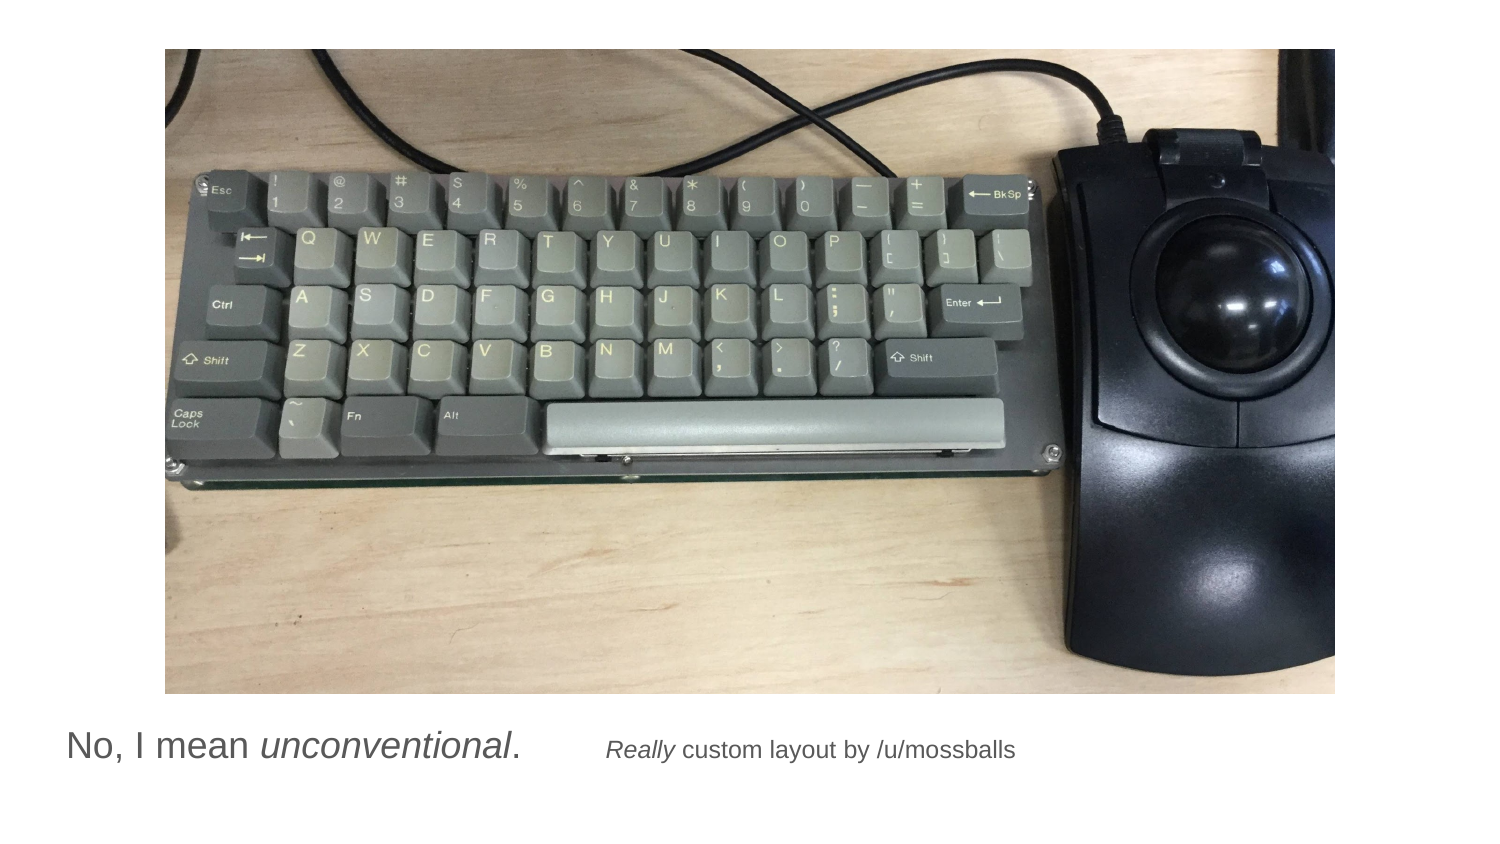

# No, I mean unconventional. Really custom layout by /u/mossballs